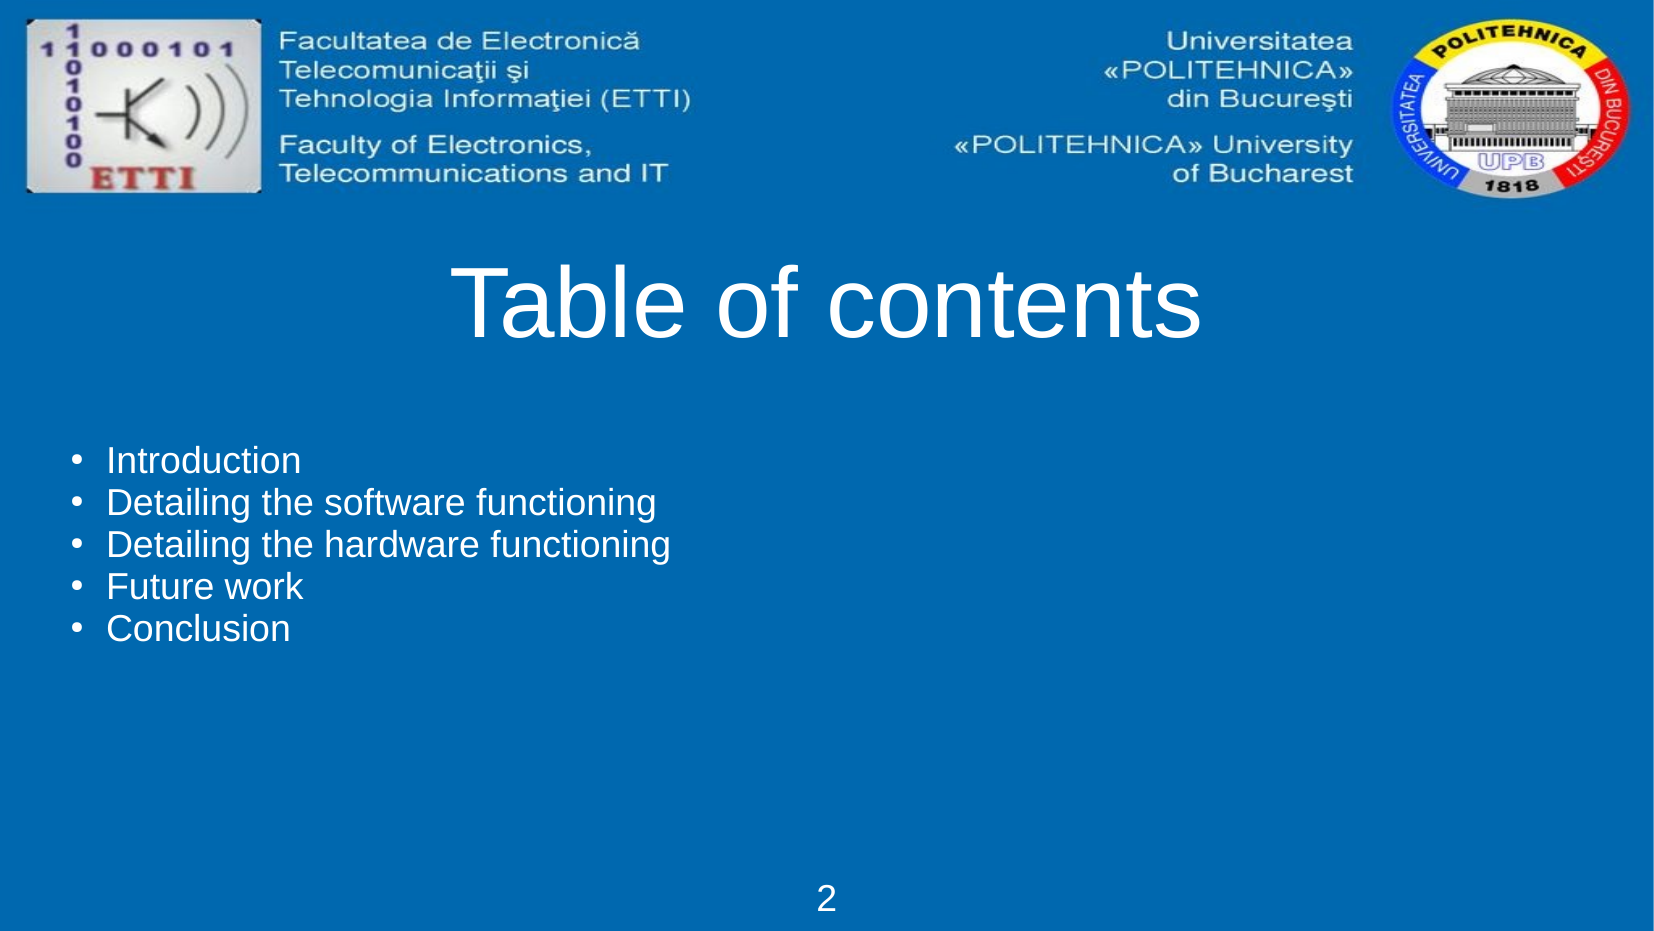

Table of contents
Introduction
Detailing the software functioning
Detailing the hardware functioning
Future work
Conclusion
2